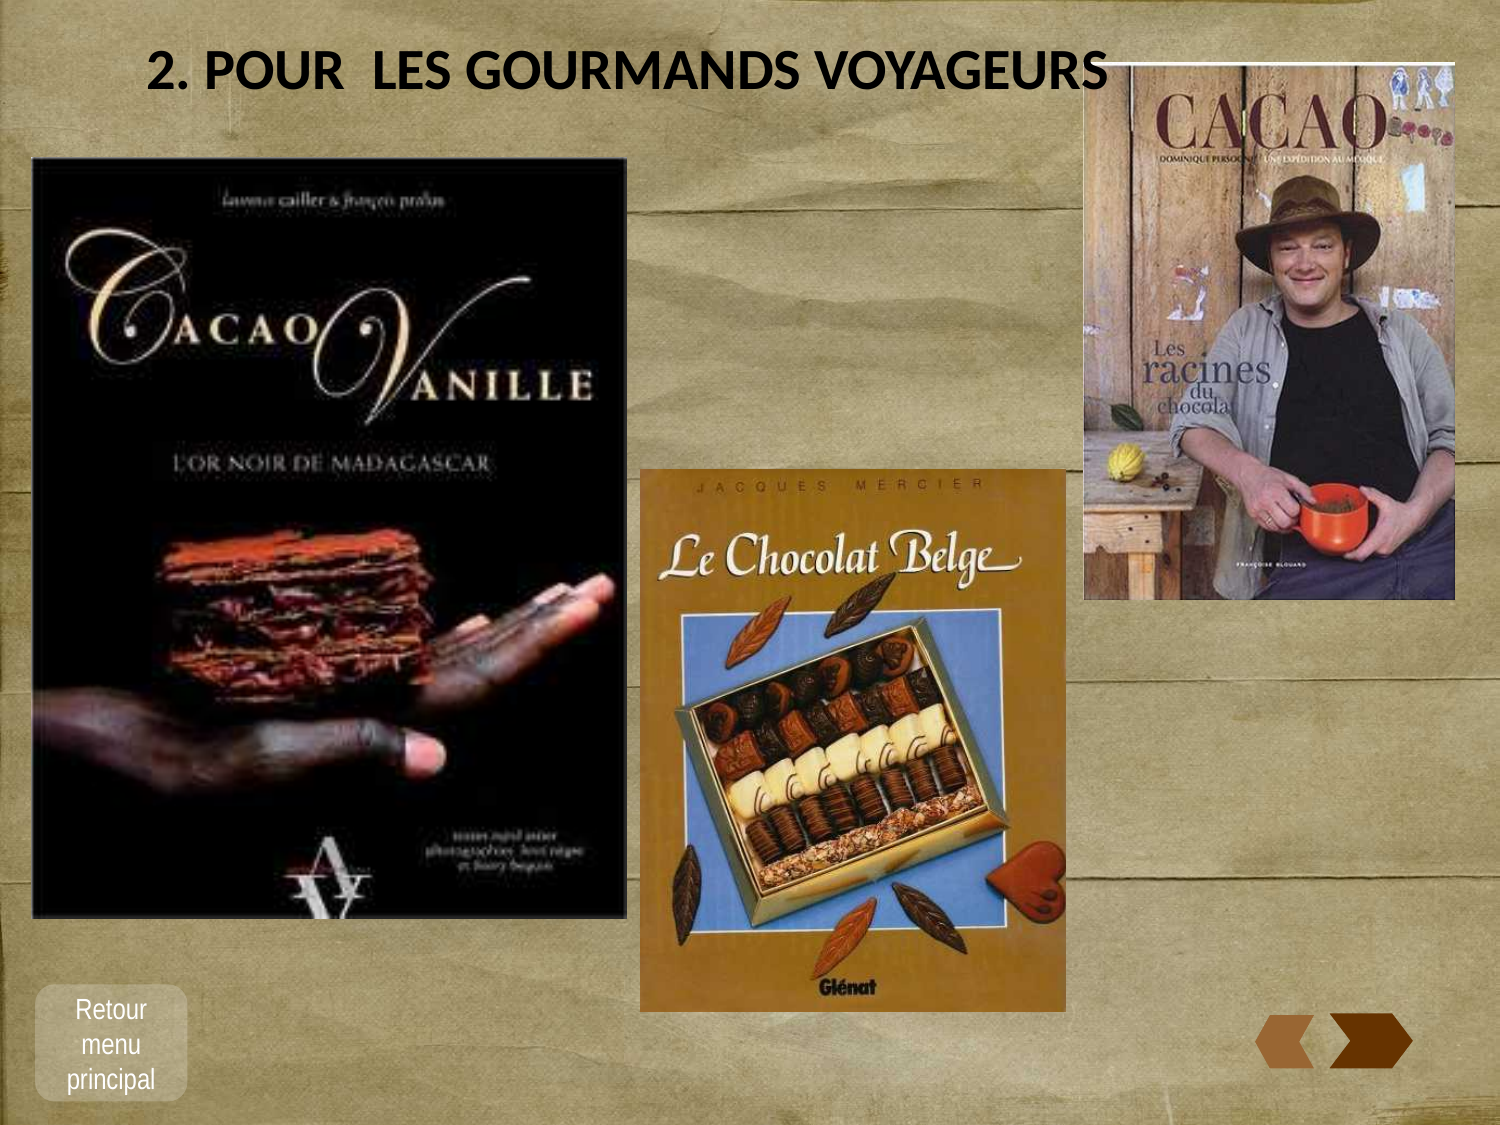

2. POUR LES GOURMANDS VOYAGEURS
#
Retour menu
principal